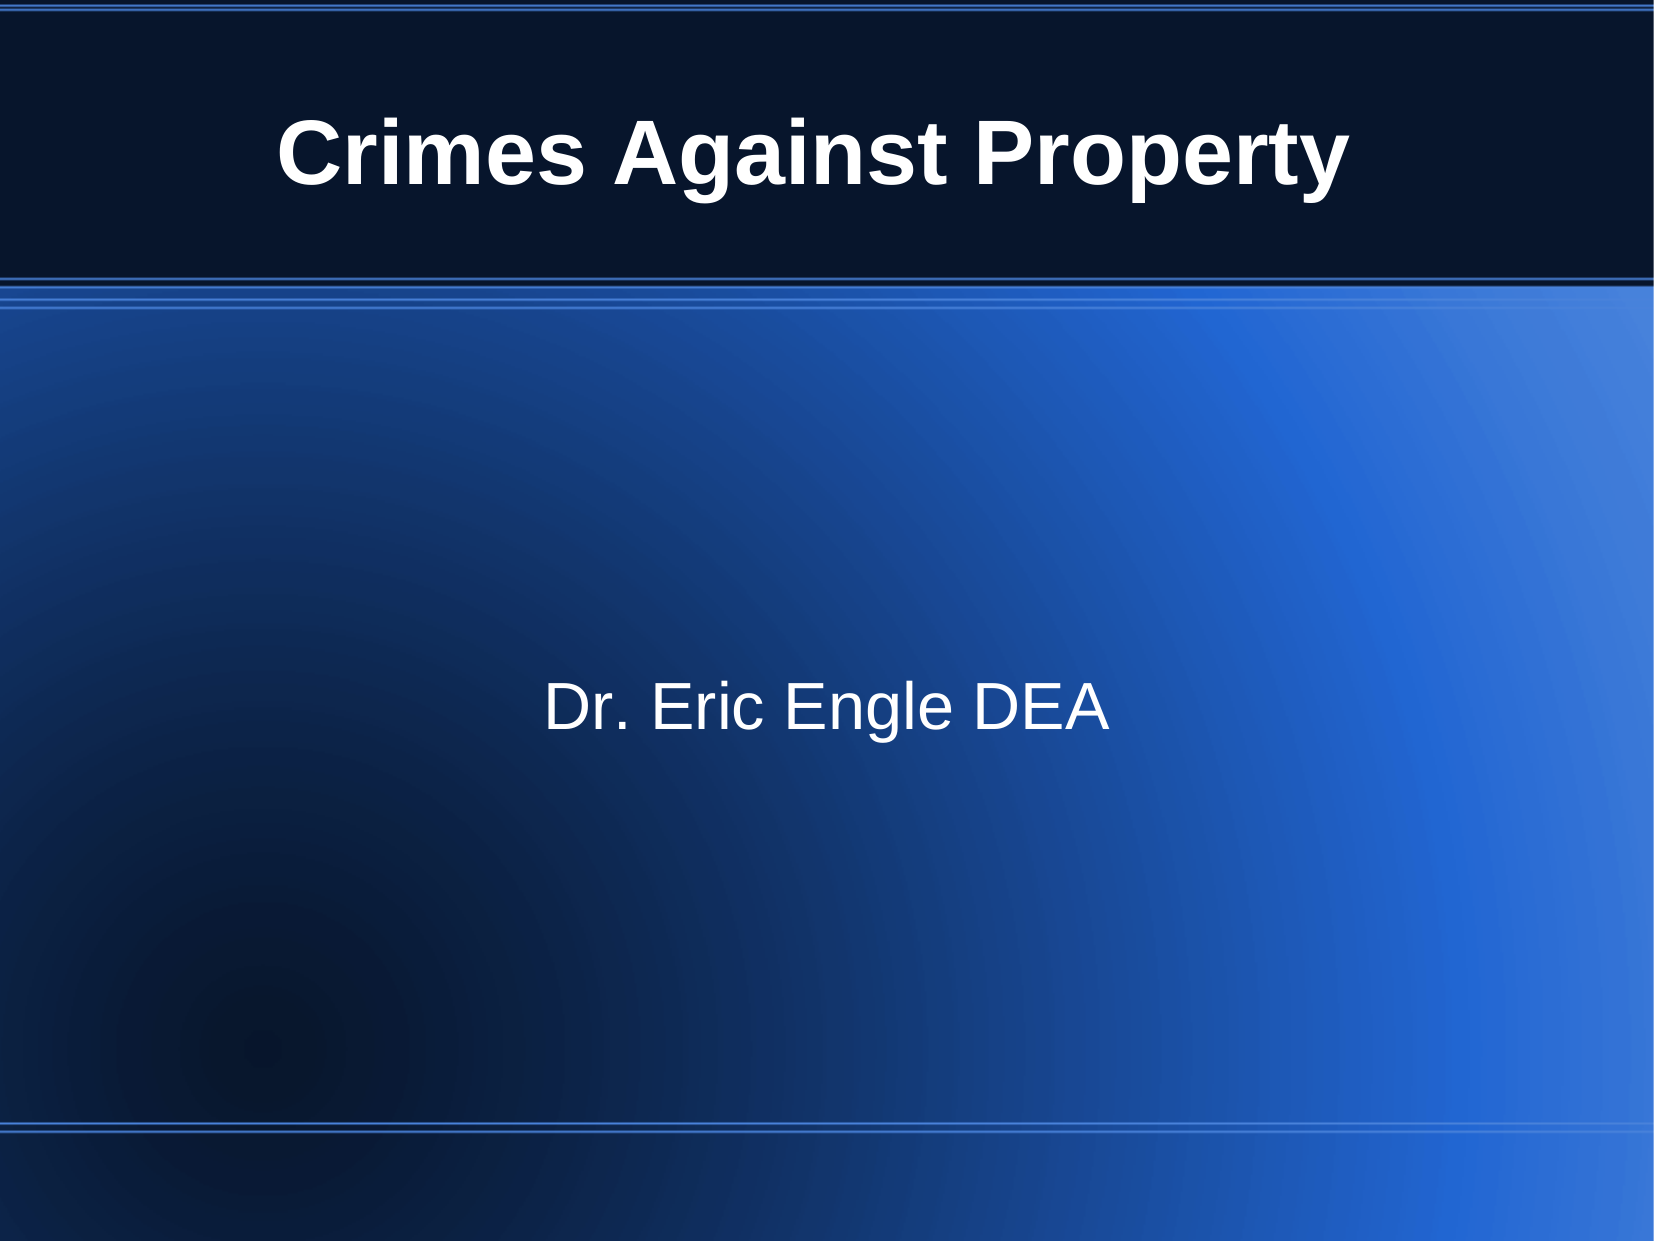

# Crimes Against Property
Dr. Eric Engle DEA